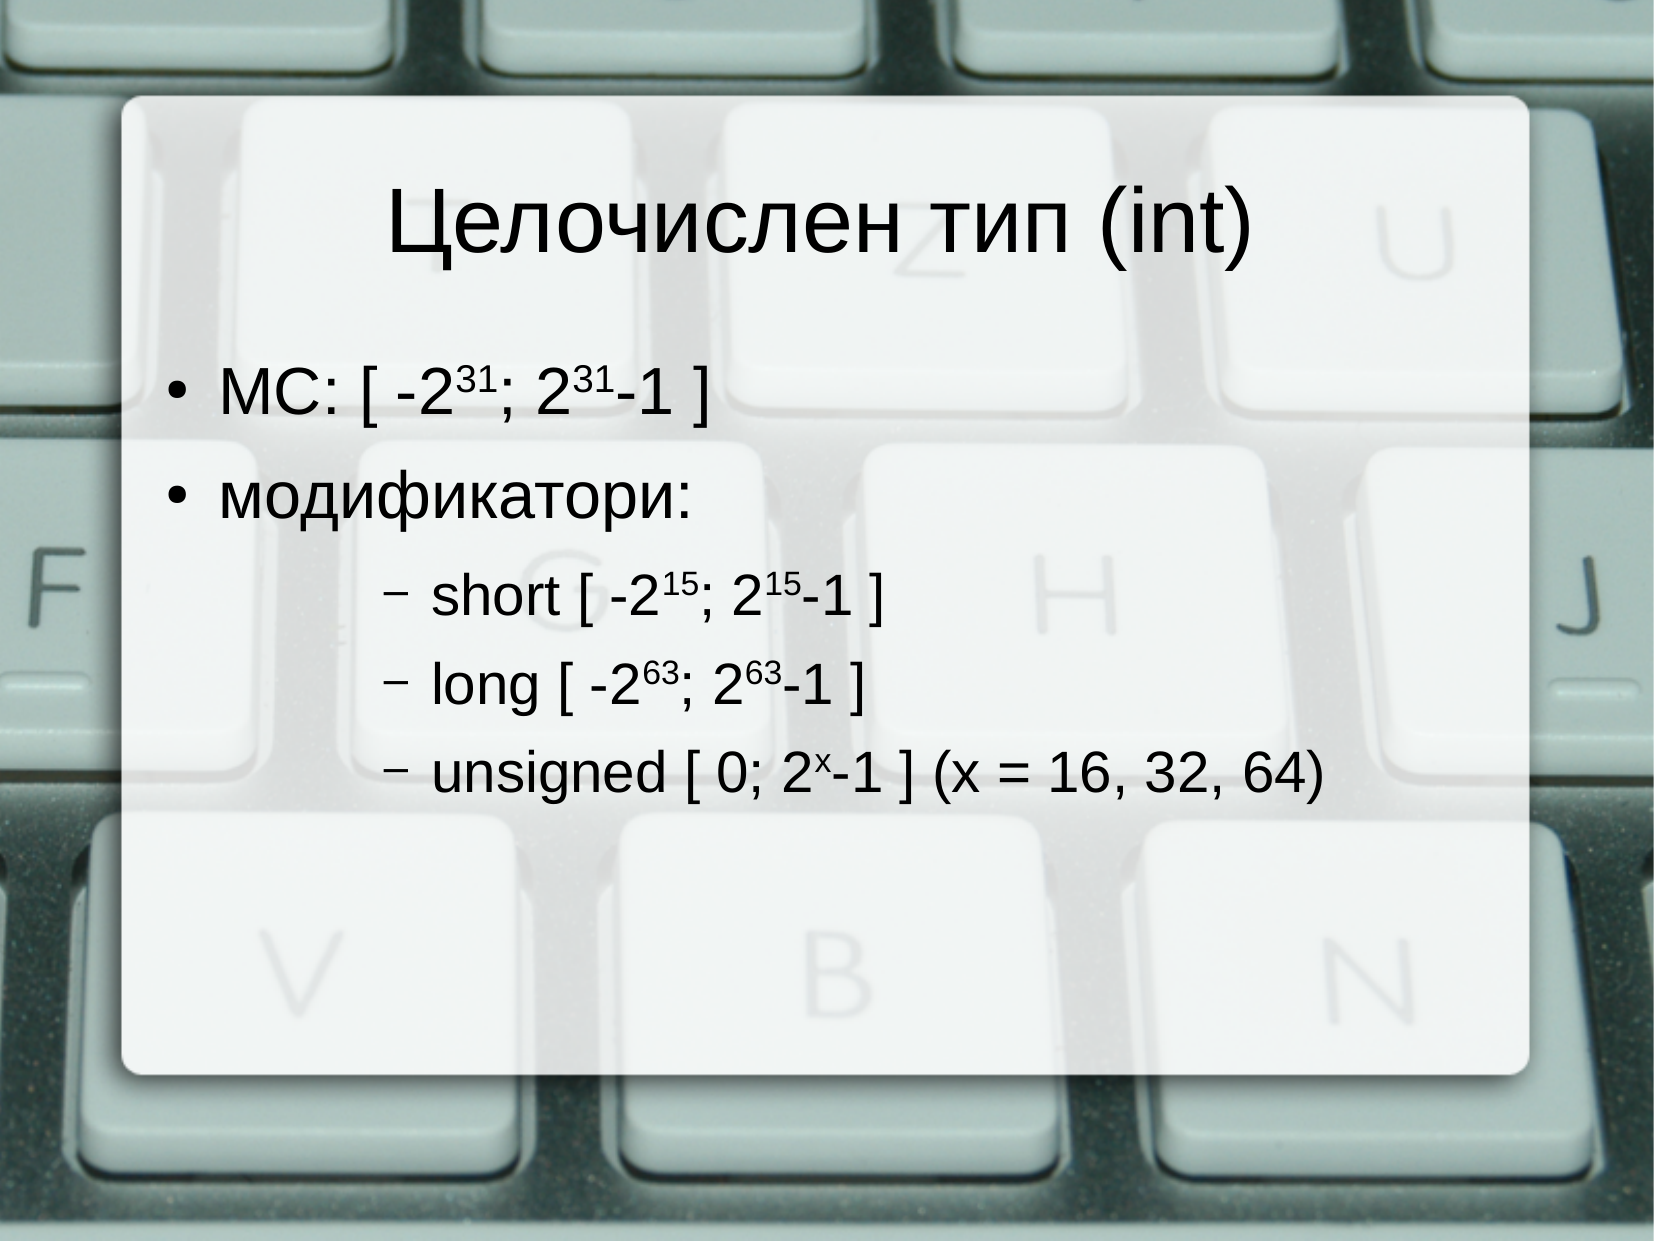

# Целочислен тип (int)
МС: [ -231; 231-1 ]
модификатори:
short [ -215; 215-1 ]
long [ -263; 263-1 ]
unsigned [ 0; 2x-1 ] (x = 16, 32, 64)